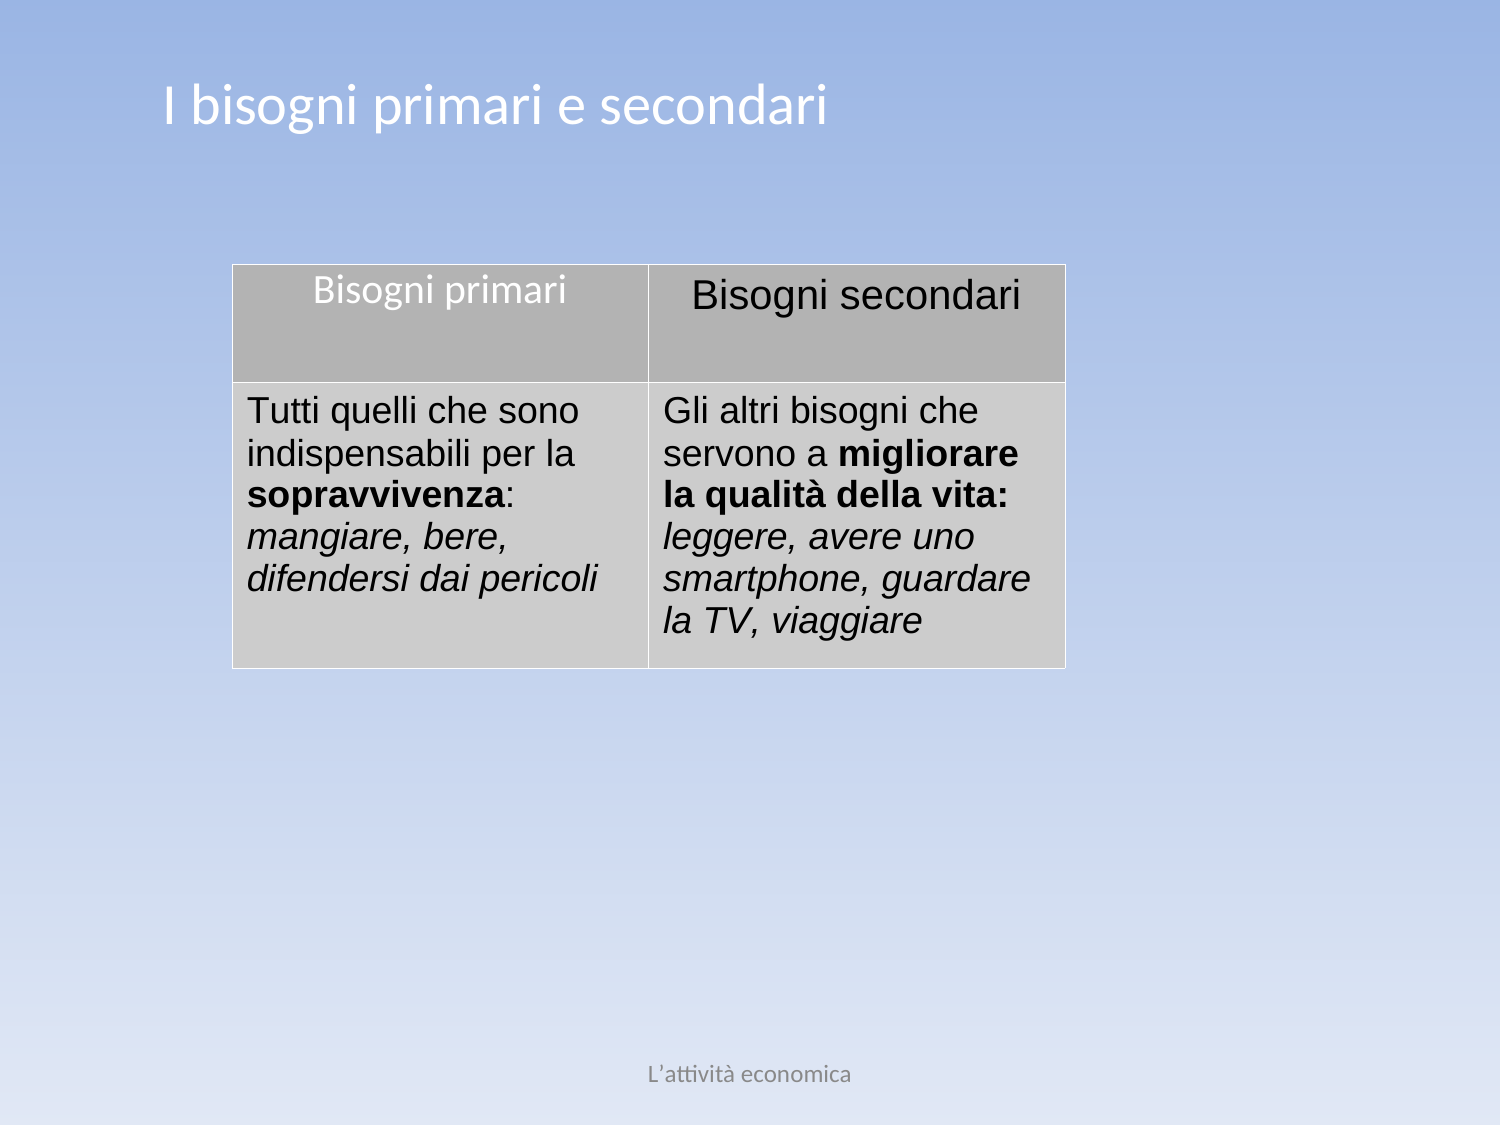

I bisogni primari e secondari
| Bisogni primari | Bisogni secondari |
| --- | --- |
| Tutti quelli che sono indispensabili per la sopravvivenza: mangiare, bere, difendersi dai pericoli | Gli altri bisogni che servono a migliorare la qualità della vita: leggere, avere uno smartphone, guardare la TV, viaggiare |
L’attività economica